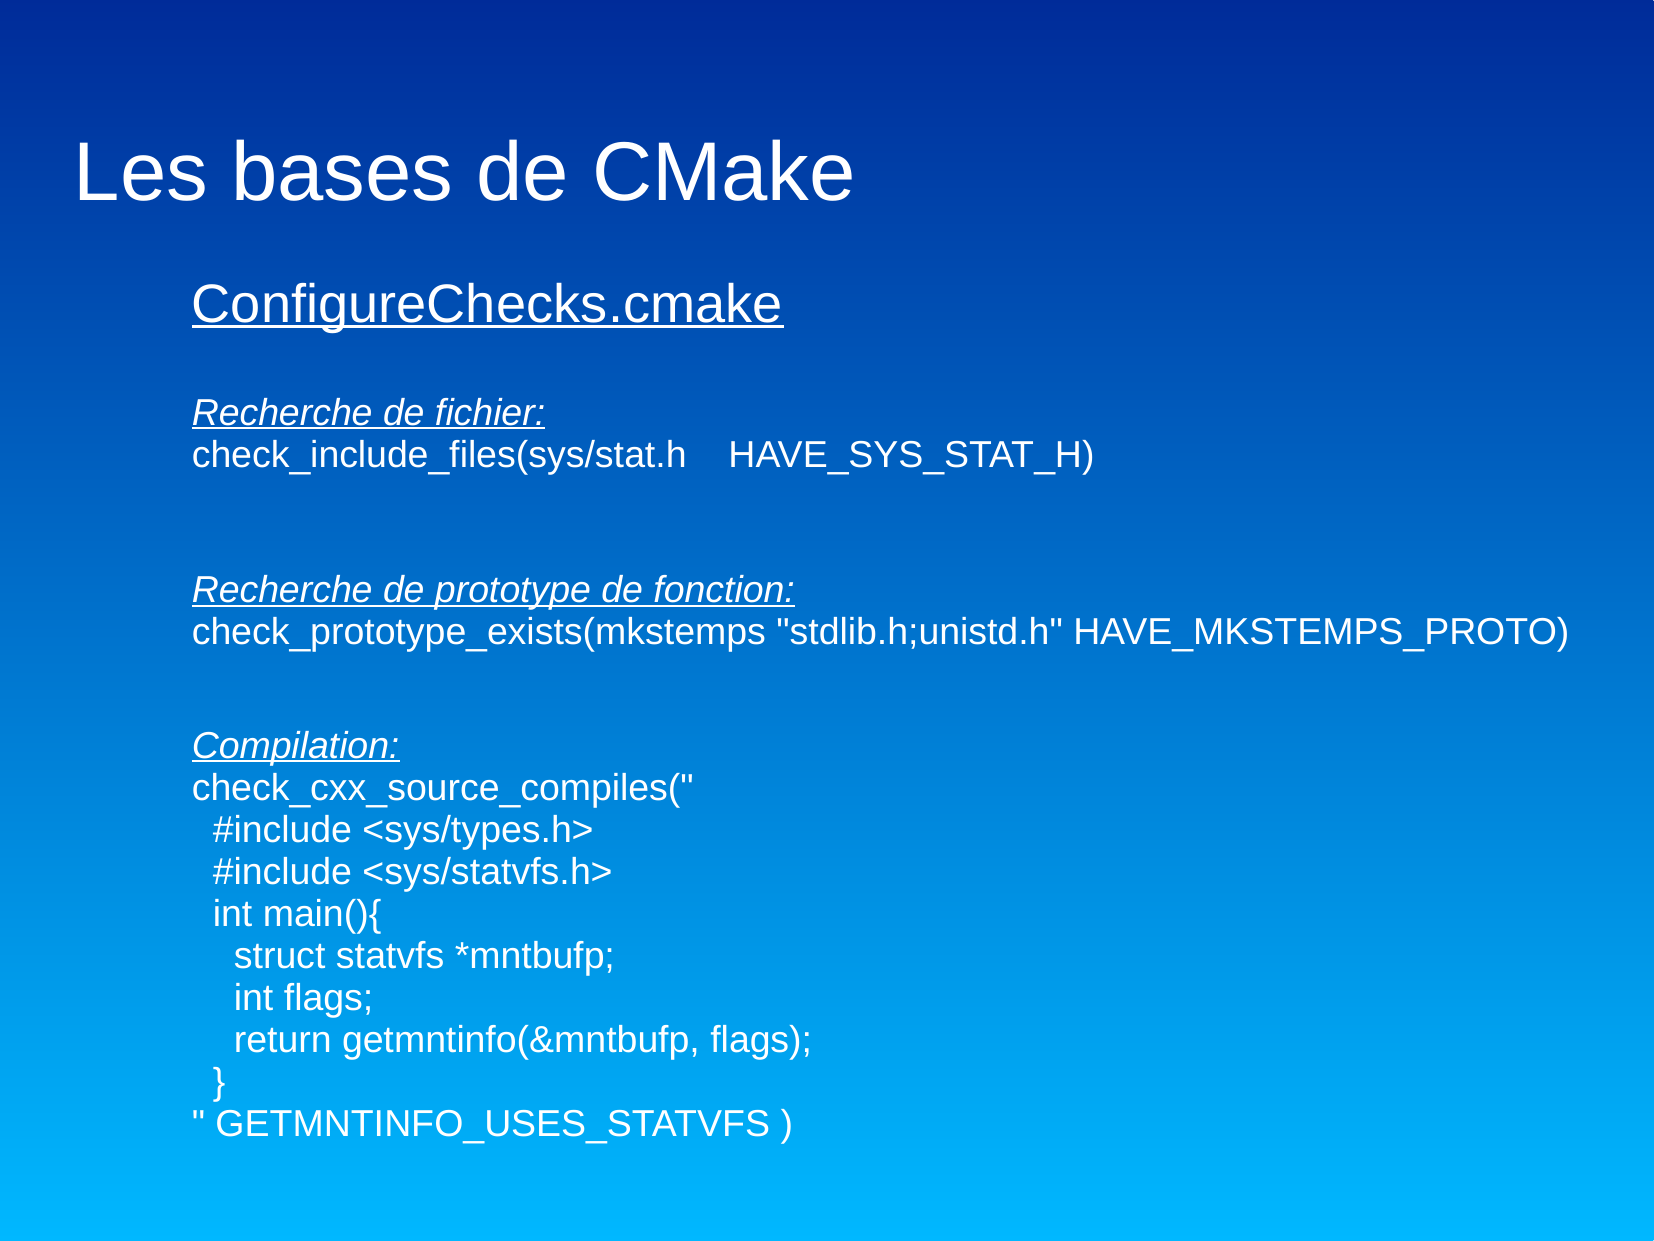

Les bases de CMake
ConfigureChecks.cmake
Recherche de fichier:
check_include_files(sys/stat.h HAVE_SYS_STAT_H)
Recherche de prototype de fonction:
check_prototype_exists(mkstemps "stdlib.h;unistd.h" HAVE_MKSTEMPS_PROTO)
Compilation:
check_cxx_source_compiles("
 #include <sys/types.h>
 #include <sys/statvfs.h>
 int main(){
 struct statvfs *mntbufp;
 int flags;
 return getmntinfo(&mntbufp, flags);
 }
" GETMNTINFO_USES_STATVFS )